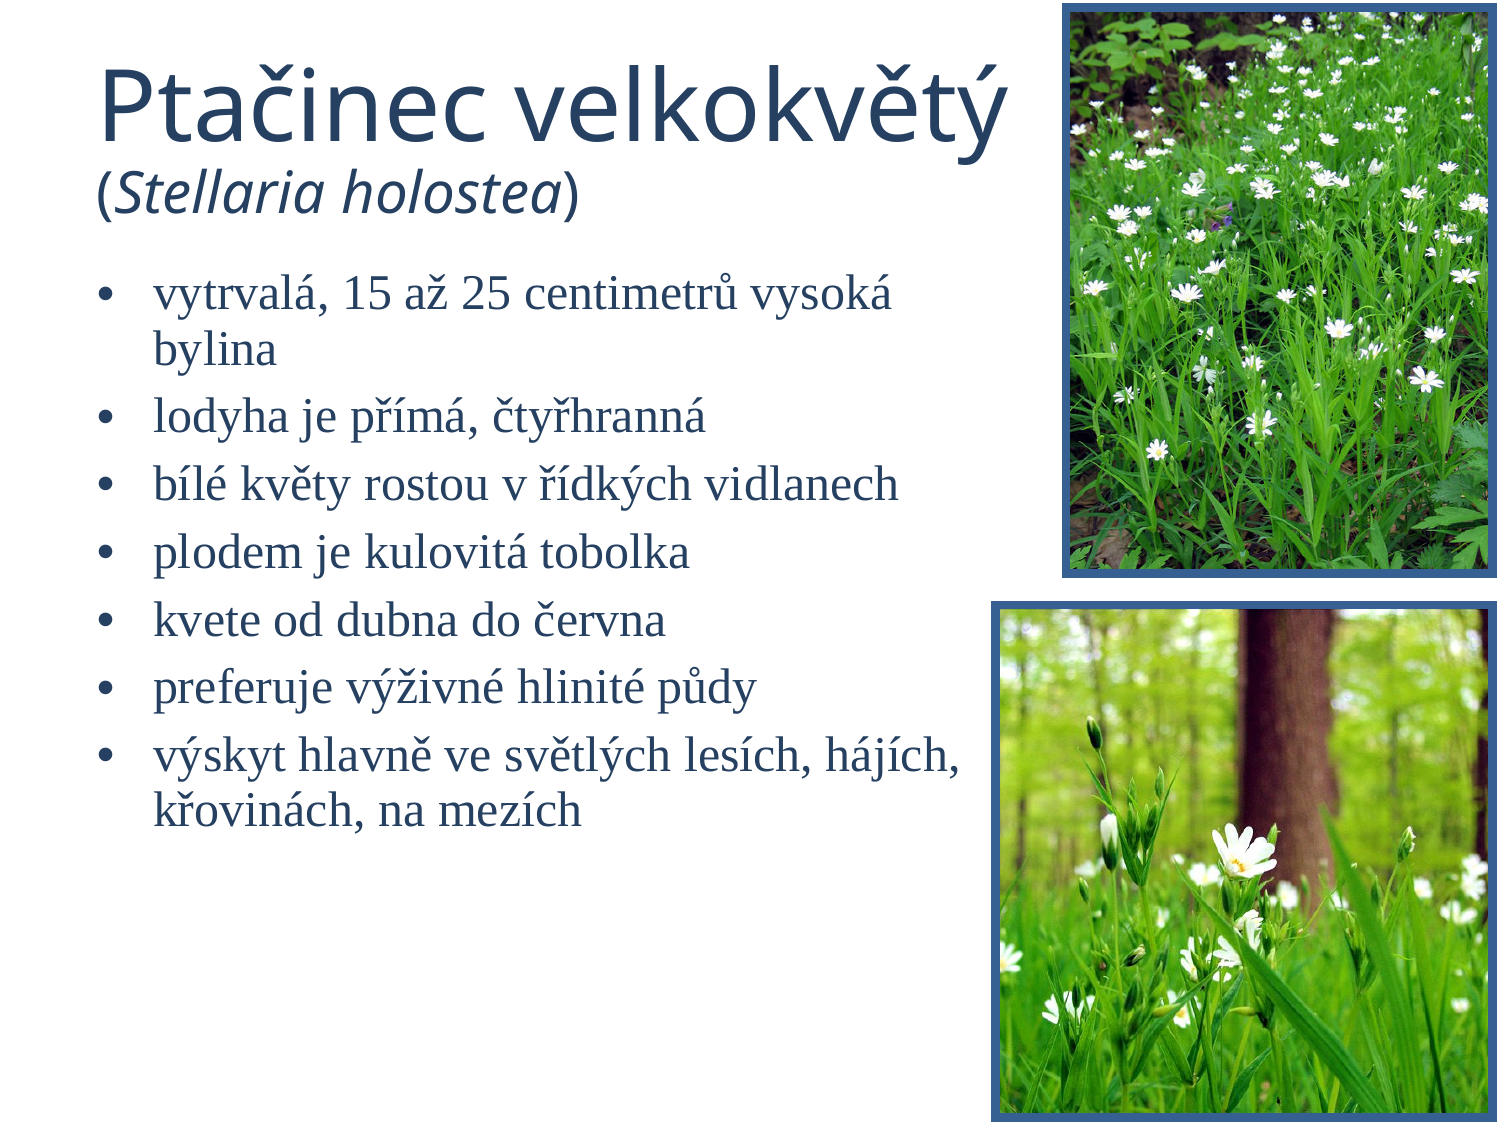

Ptačinec velkokvětý
(Stellaria holostea)
# vytrvalá, 15 až 25 centimetrů vysoká bylina
lodyha je přímá, čtyřhranná
bílé květy rostou v řídkých vidlanech
plodem je kulovitá tobolka
kvete od dubna do června
preferuje výživné hlinité půdy
výskyt hlavně ve světlých lesích, hájích, křovinách, na mezích